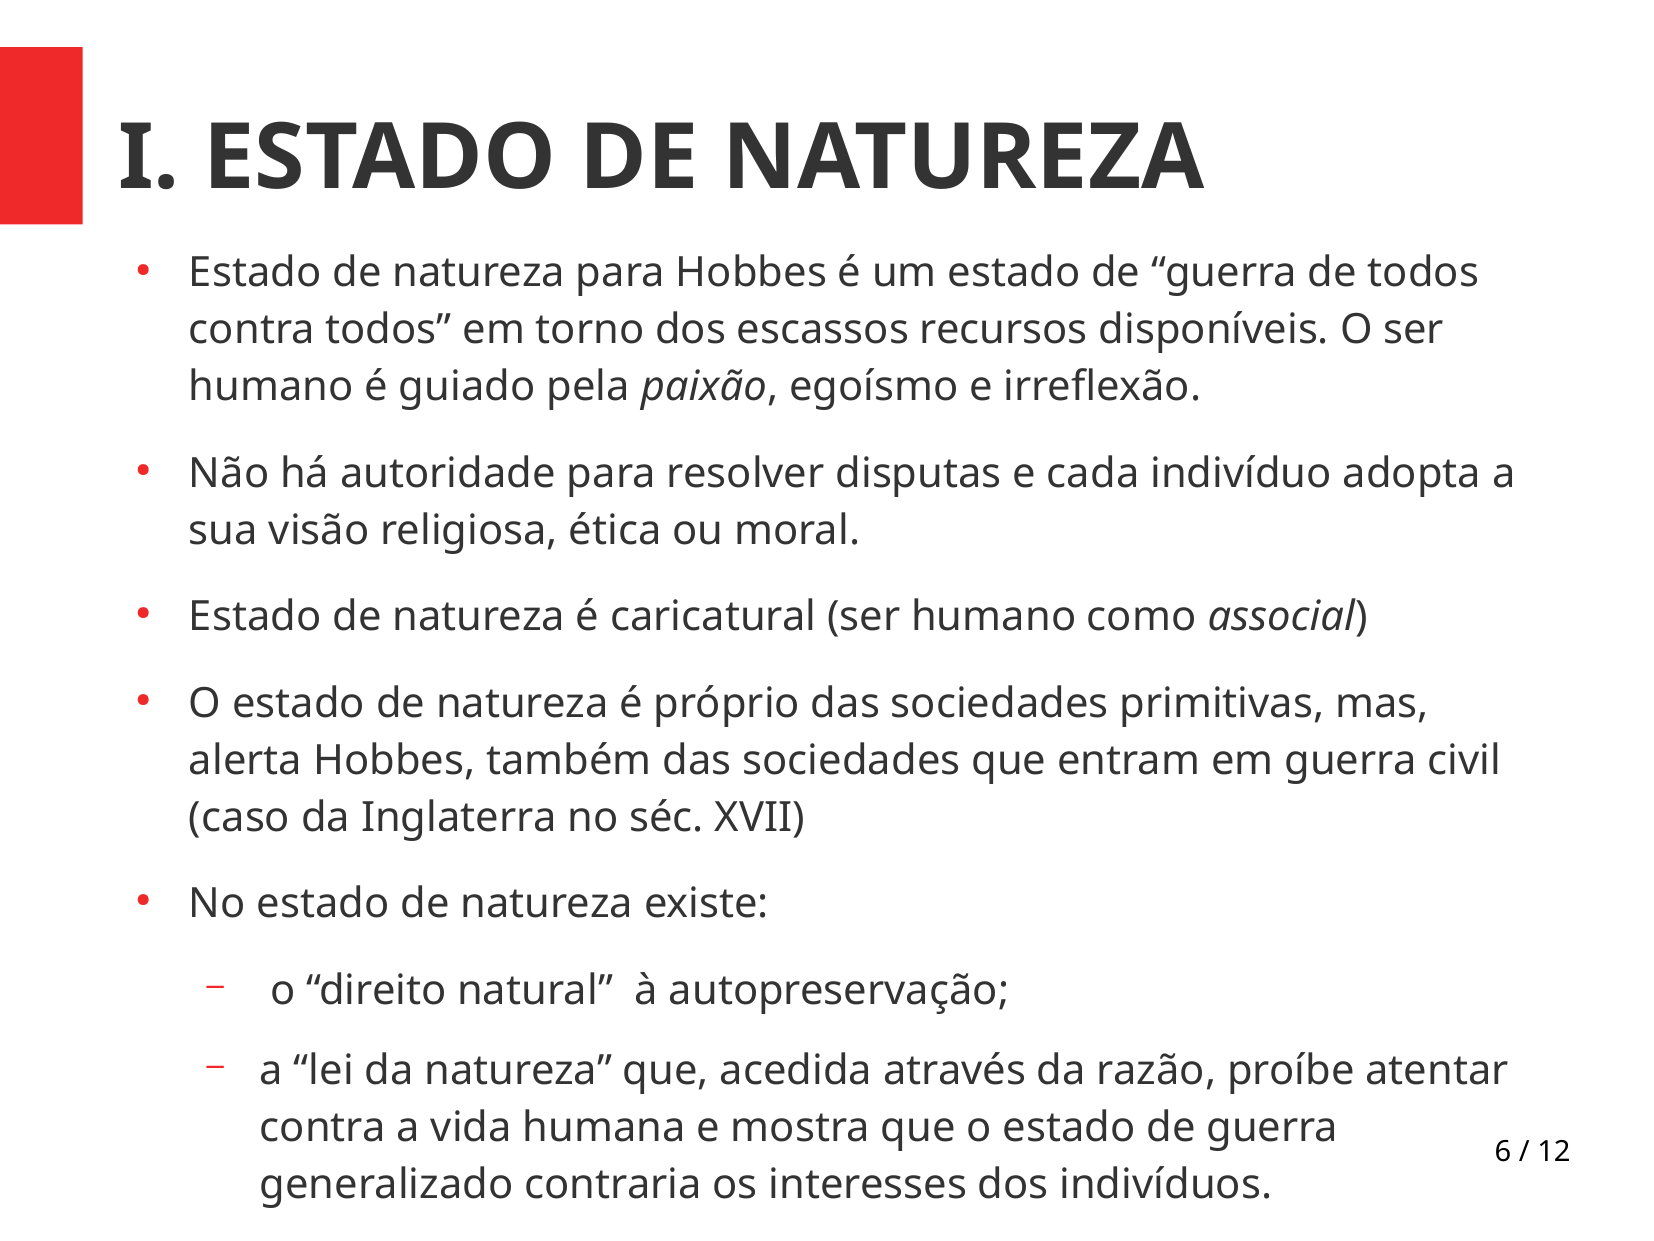

# I. ESTADO DE NATUREZA
Estado de natureza para Hobbes é um estado de “guerra de todos contra todos” em torno dos escassos recursos disponíveis. O ser humano é guiado pela paixão, egoísmo e irreflexão.
Não há autoridade para resolver disputas e cada indivíduo adopta a sua visão religiosa, ética ou moral.
Estado de natureza é caricatural (ser humano como associal)
O estado de natureza é próprio das sociedades primitivas, mas, alerta Hobbes, também das sociedades que entram em guerra civil (caso da Inglaterra no séc. XVII)
No estado de natureza existe:
 o “direito natural” à autopreservação;
a “lei da natureza” que, acedida através da razão, proíbe atentar contra a vida humana e mostra que o estado de guerra generalizado contraria os interesses dos indivíduos.
6